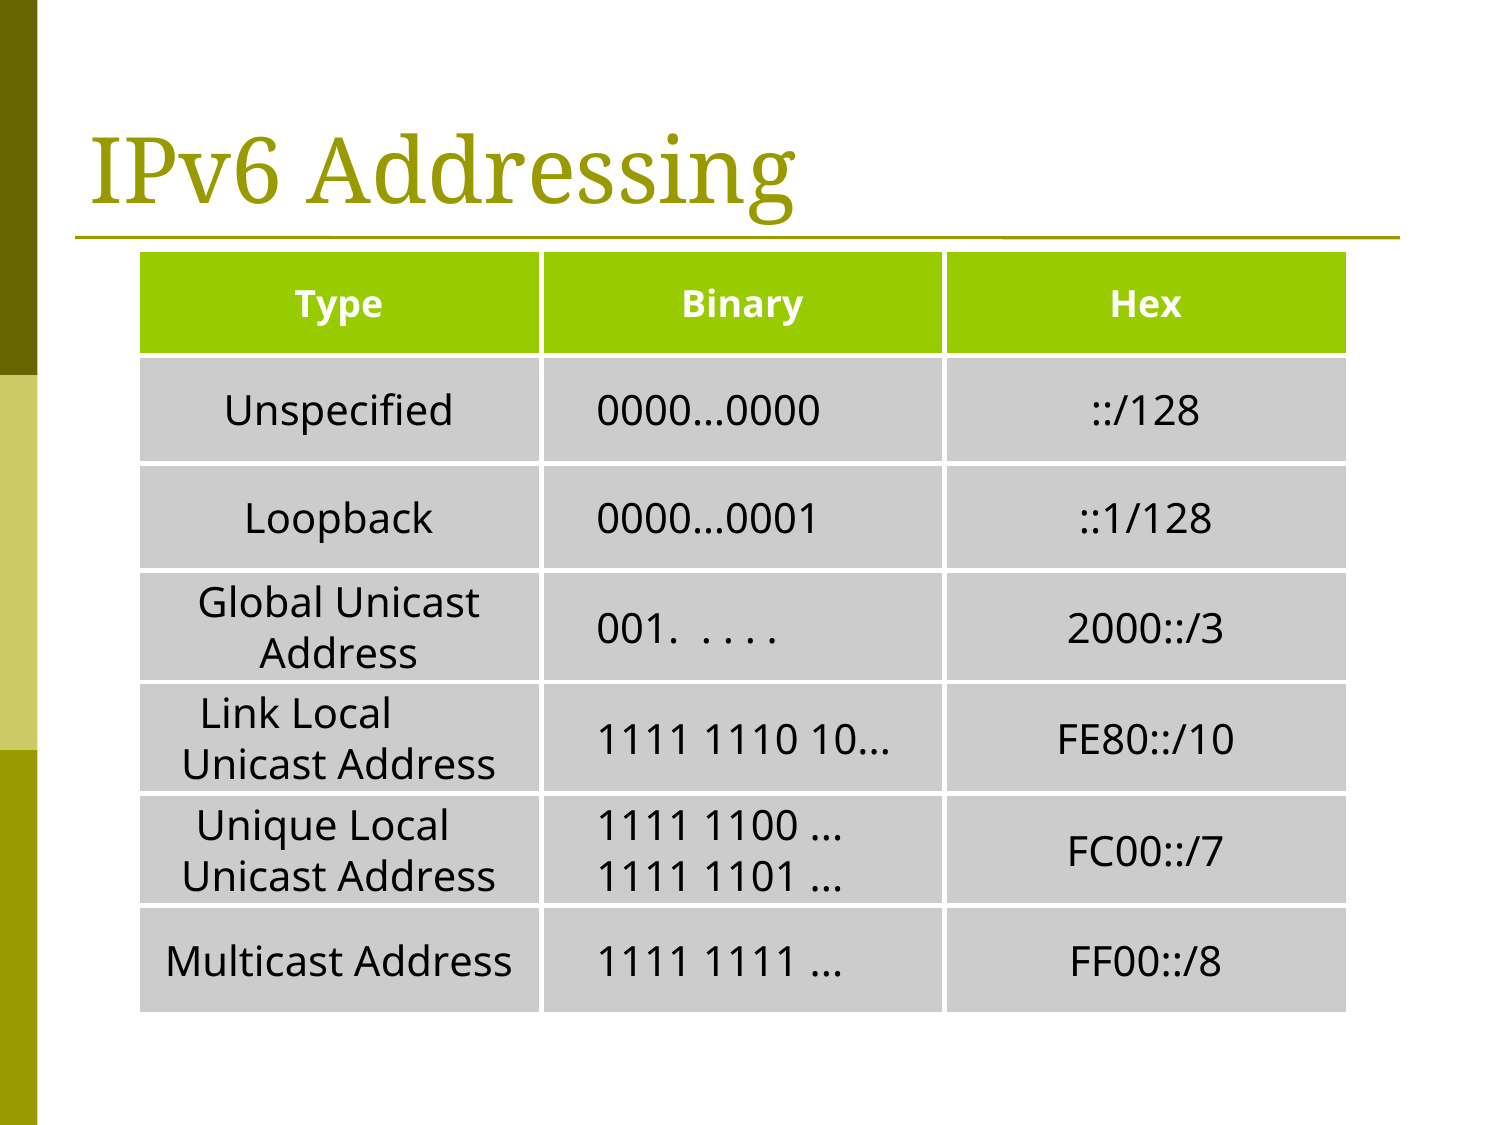

# IPv6 Addressing
Type
Binary
Hex
Unspecified
 0000…0000
::/128
Loopback
 0000…0001
::1/128
Global Unicast Address
 001. . . . .
2000::/3
Link Local Unicast Address
 1111 1110 10...
FE80::/10
Unique Local Unicast Address
 1111 1100 ...
 1111 1101 ...
FC00::/7
Multicast Address
 1111 1111 ...
FF00::/8